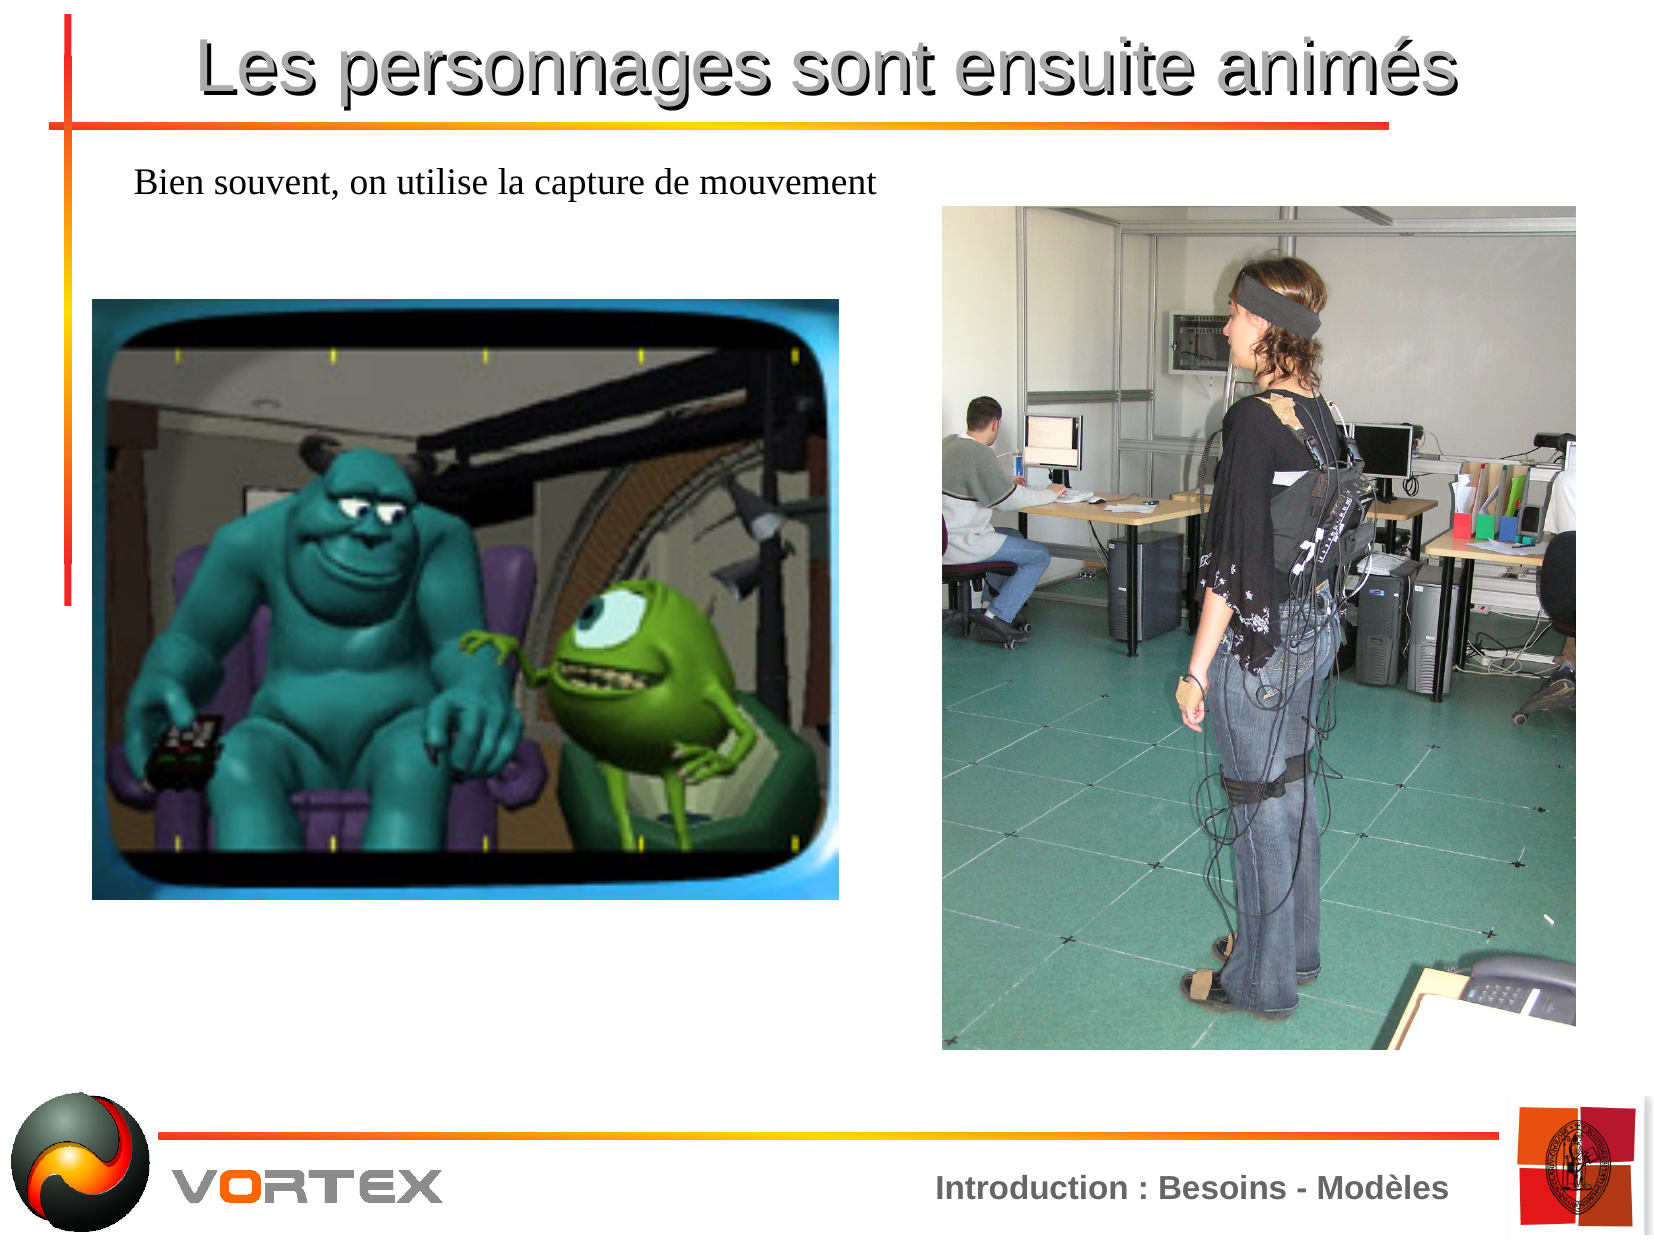

# Les personnages sont ensuite animés
Bien souvent, on utilise la capture de mouvement